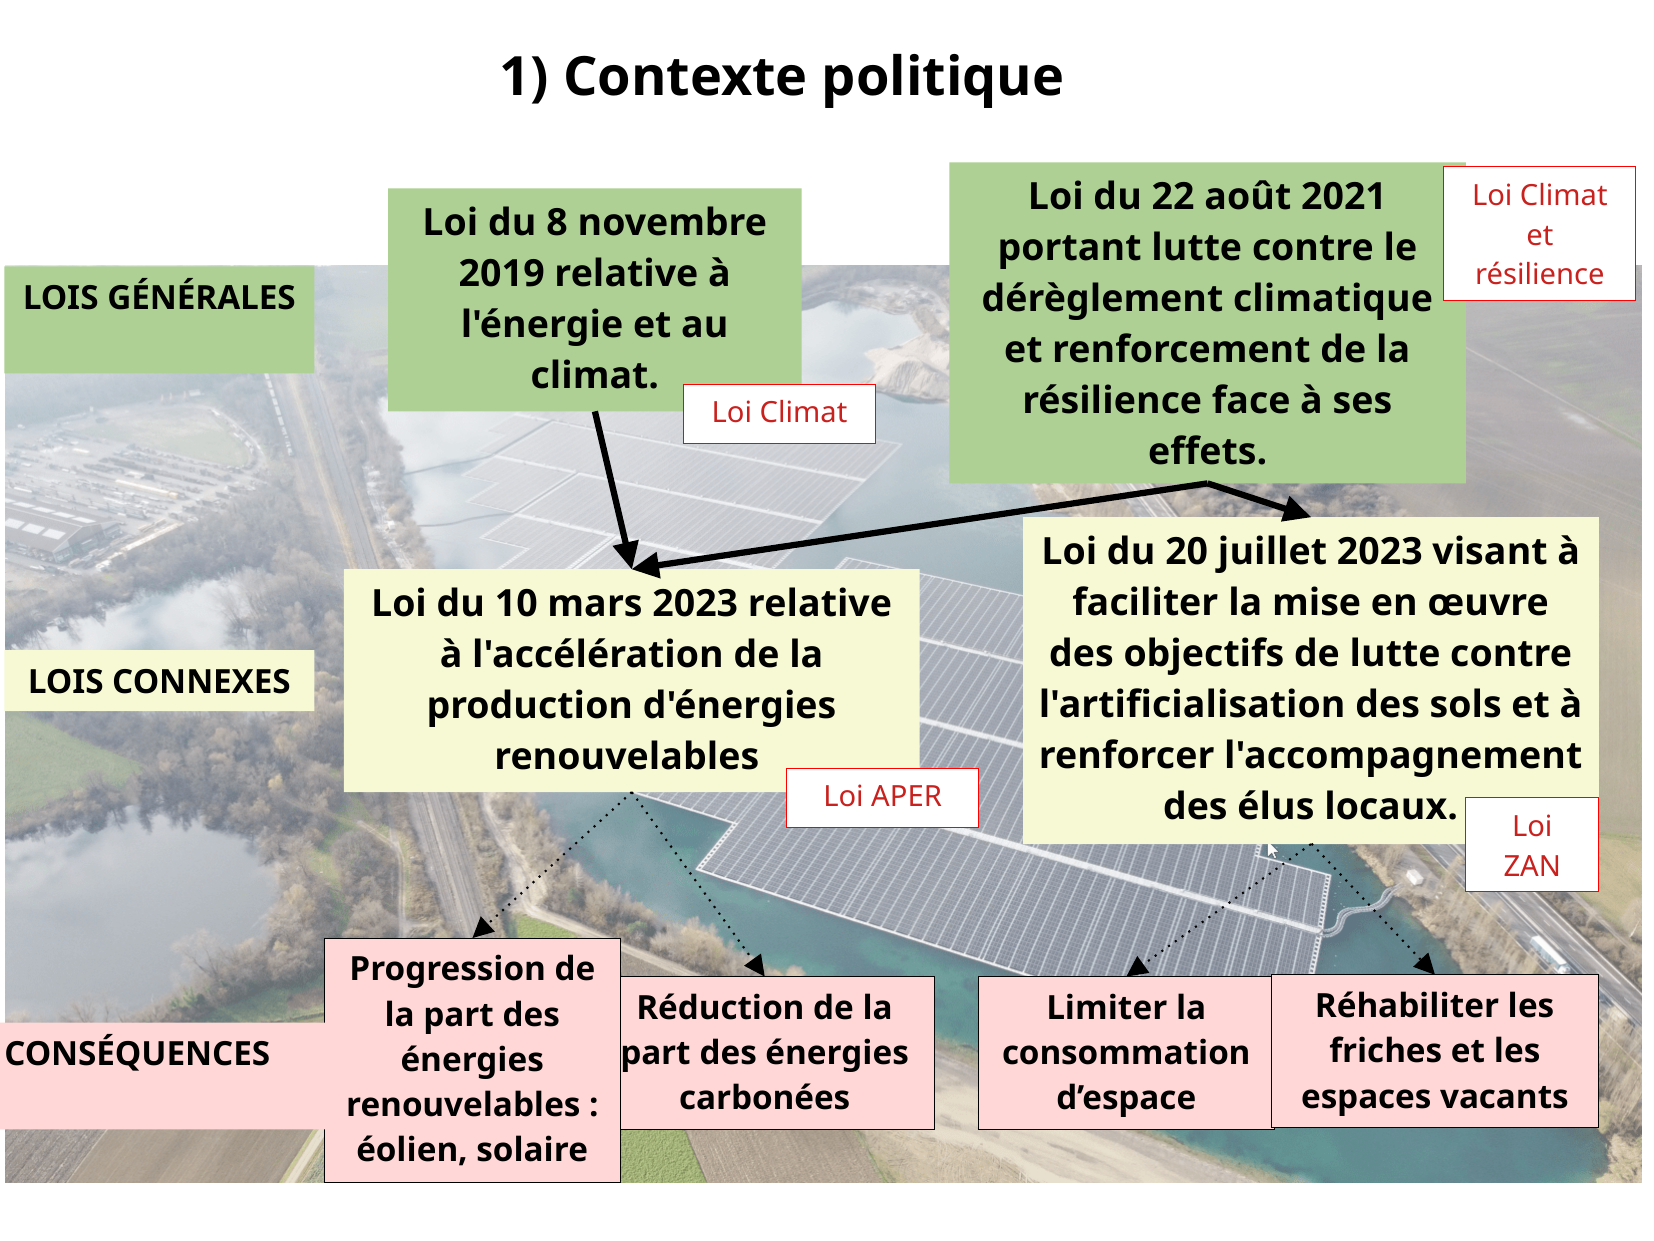

1) Contexte politique
Loi du 22 août 2021 portant lutte contre le dérèglement climatique et renforcement de la résilience face à ses effets.
Loi Climat et résilience
Loi du 8 novembre 2019 relative à l'énergie et au climat.
LOIS GÉNÉRALES
Loi Climat
Loi du 20 juillet 2023 visant à faciliter la mise en œuvre des objectifs de lutte contre l'artificialisation des sols et à renforcer l'accompagnement des élus locaux.
Loi du 10 mars 2023 relative à l'accélération de la production d'énergies renouvelables
LOIS CONNEXES
Loi APER
Loi ZAN
Progression de la part des énergies renouvelables : éolien, solaire
Réhabiliter les friches et les espaces vacants
Réduction de la part des énergies carbonées
Limiter la consommation d’espace
CONSÉQUENCES